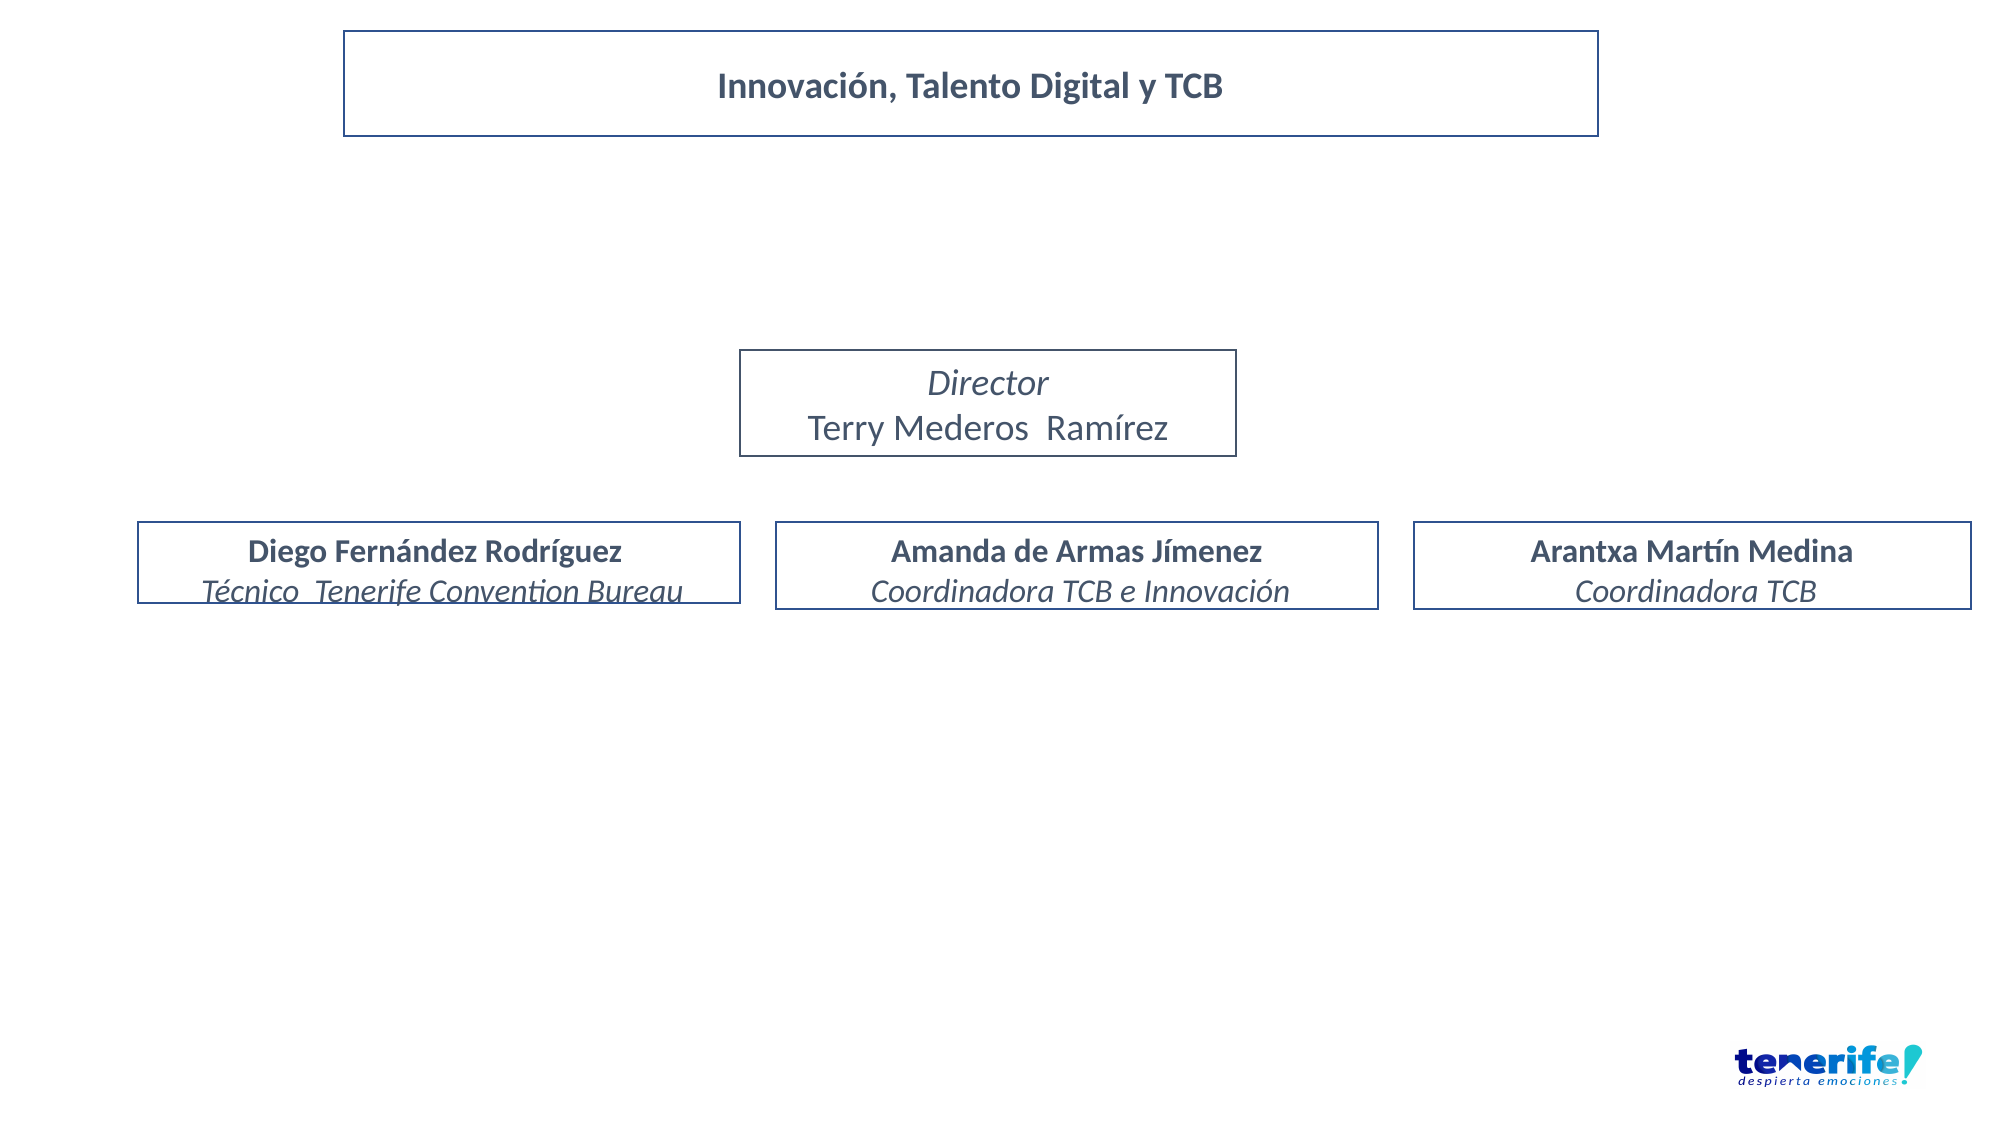

Innovación, Talento Digital y TCB
Director
Terry Mederos Ramírez
Diego Fernández Rodríguez
 Técnico Tenerife Convention Bureau
Amanda de Armas Jímenez
 Coordinadora TCB e Innovación
Arantxa Martín Medina
 Coordinadora TCB